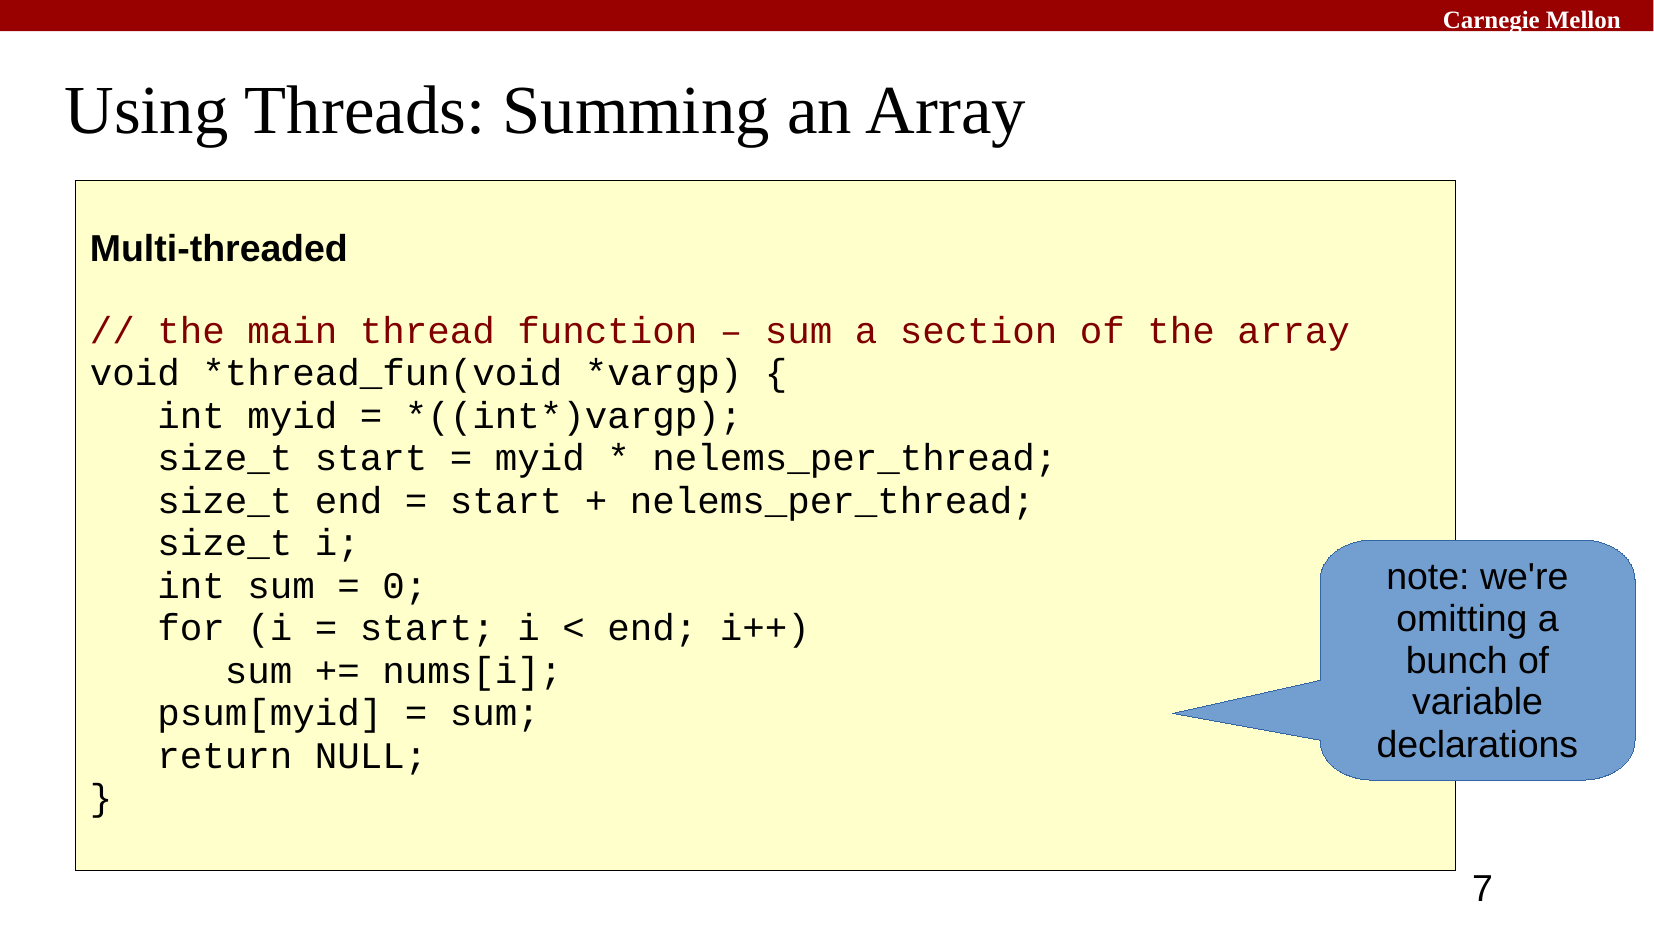

# Using Threads: Summing an Array
Multi-threaded
// the main thread function – sum a section of the array
void *thread_fun(void *vargp) {
 int myid = *((int*)vargp);
 size_t start = myid * nelems_per_thread;
 size_t end = start + nelems_per_thread;
 size_t i;
 int sum = 0;
 for (i = start; i < end; i++)
 sum += nums[i];
 psum[myid] = sum;
 return NULL;
}
note: we're
omitting a
bunch of
variable
declarations